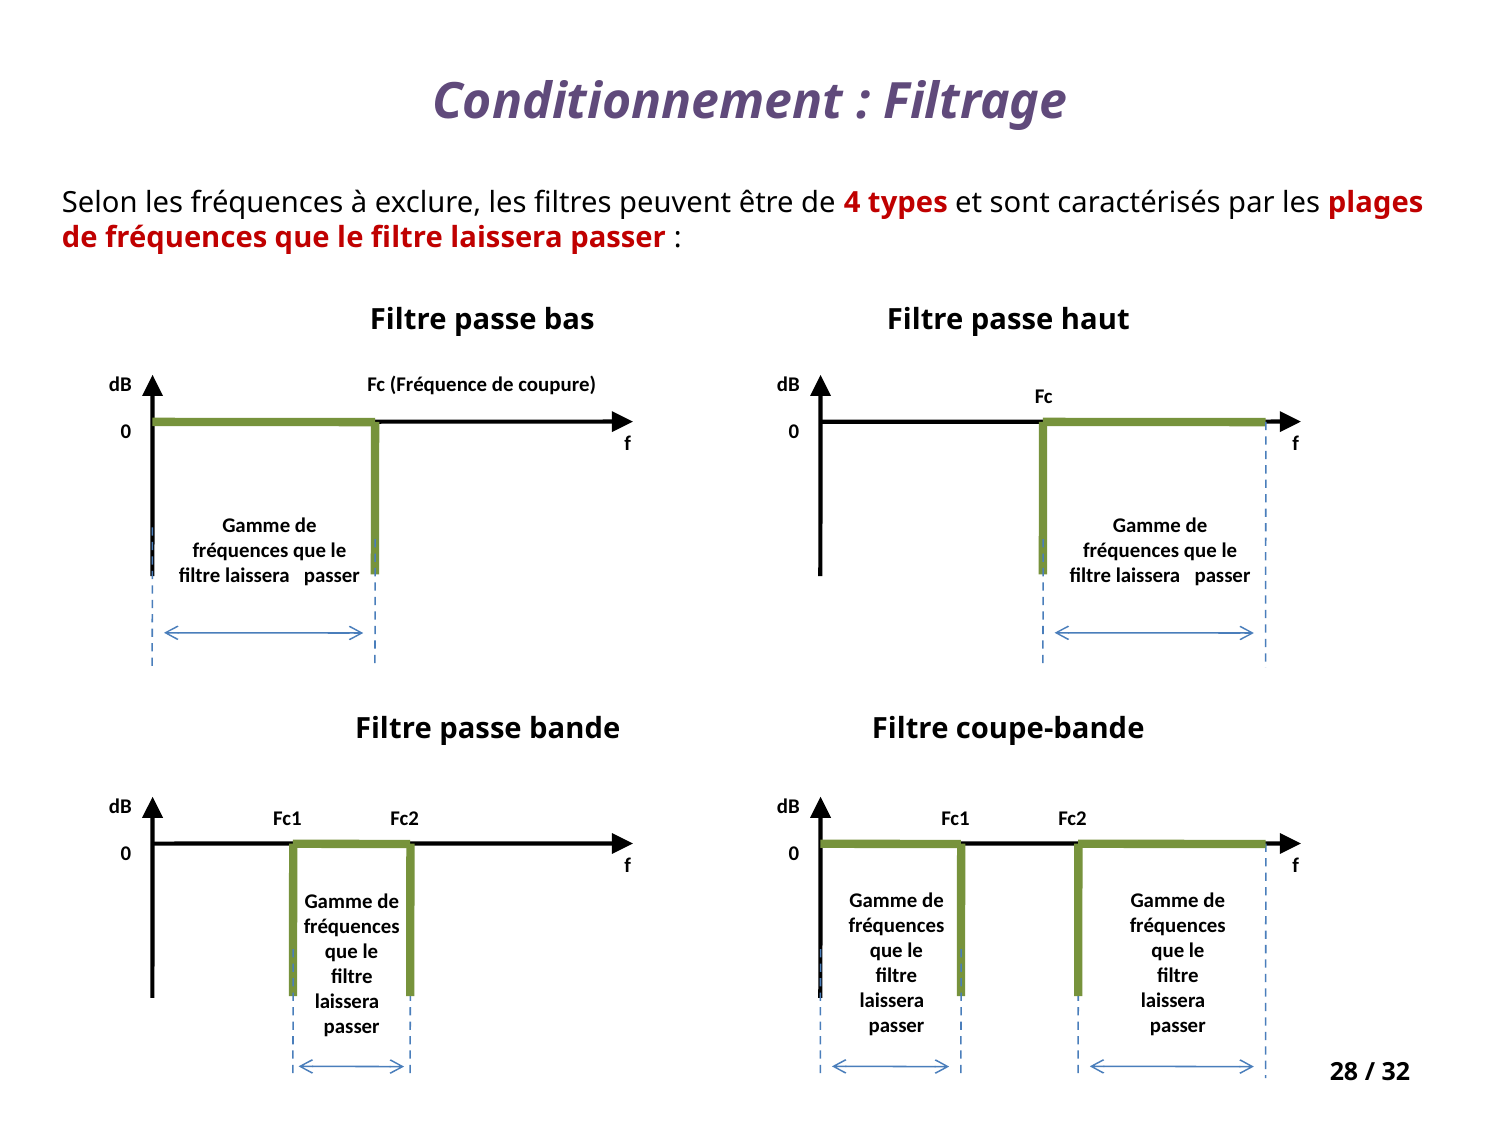

# Conditionnement : Filtrage
Selon les fréquences à exclure, les filtres peuvent être de 4 types et sont caractérisés par les plages de fréquences que le filtre laissera passer :
Filtre passe bas				Filtre passe haut
Filtre passe bande				Filtre coupe-bande
dB
Fc (Fréquence de coupure)
dB
Fc
0
0
f
f
Gamme de fréquences que le filtre laissera passer
Gamme de fréquences que le filtre laissera passer
dB
dB
Fc1
Fc2
Fc1
Fc2
0
0
f
f
Gamme de fréquences que le filtre laissera passer
Gamme de fréquences que le filtre laissera passer
Gamme de fréquences que le filtre laissera passer